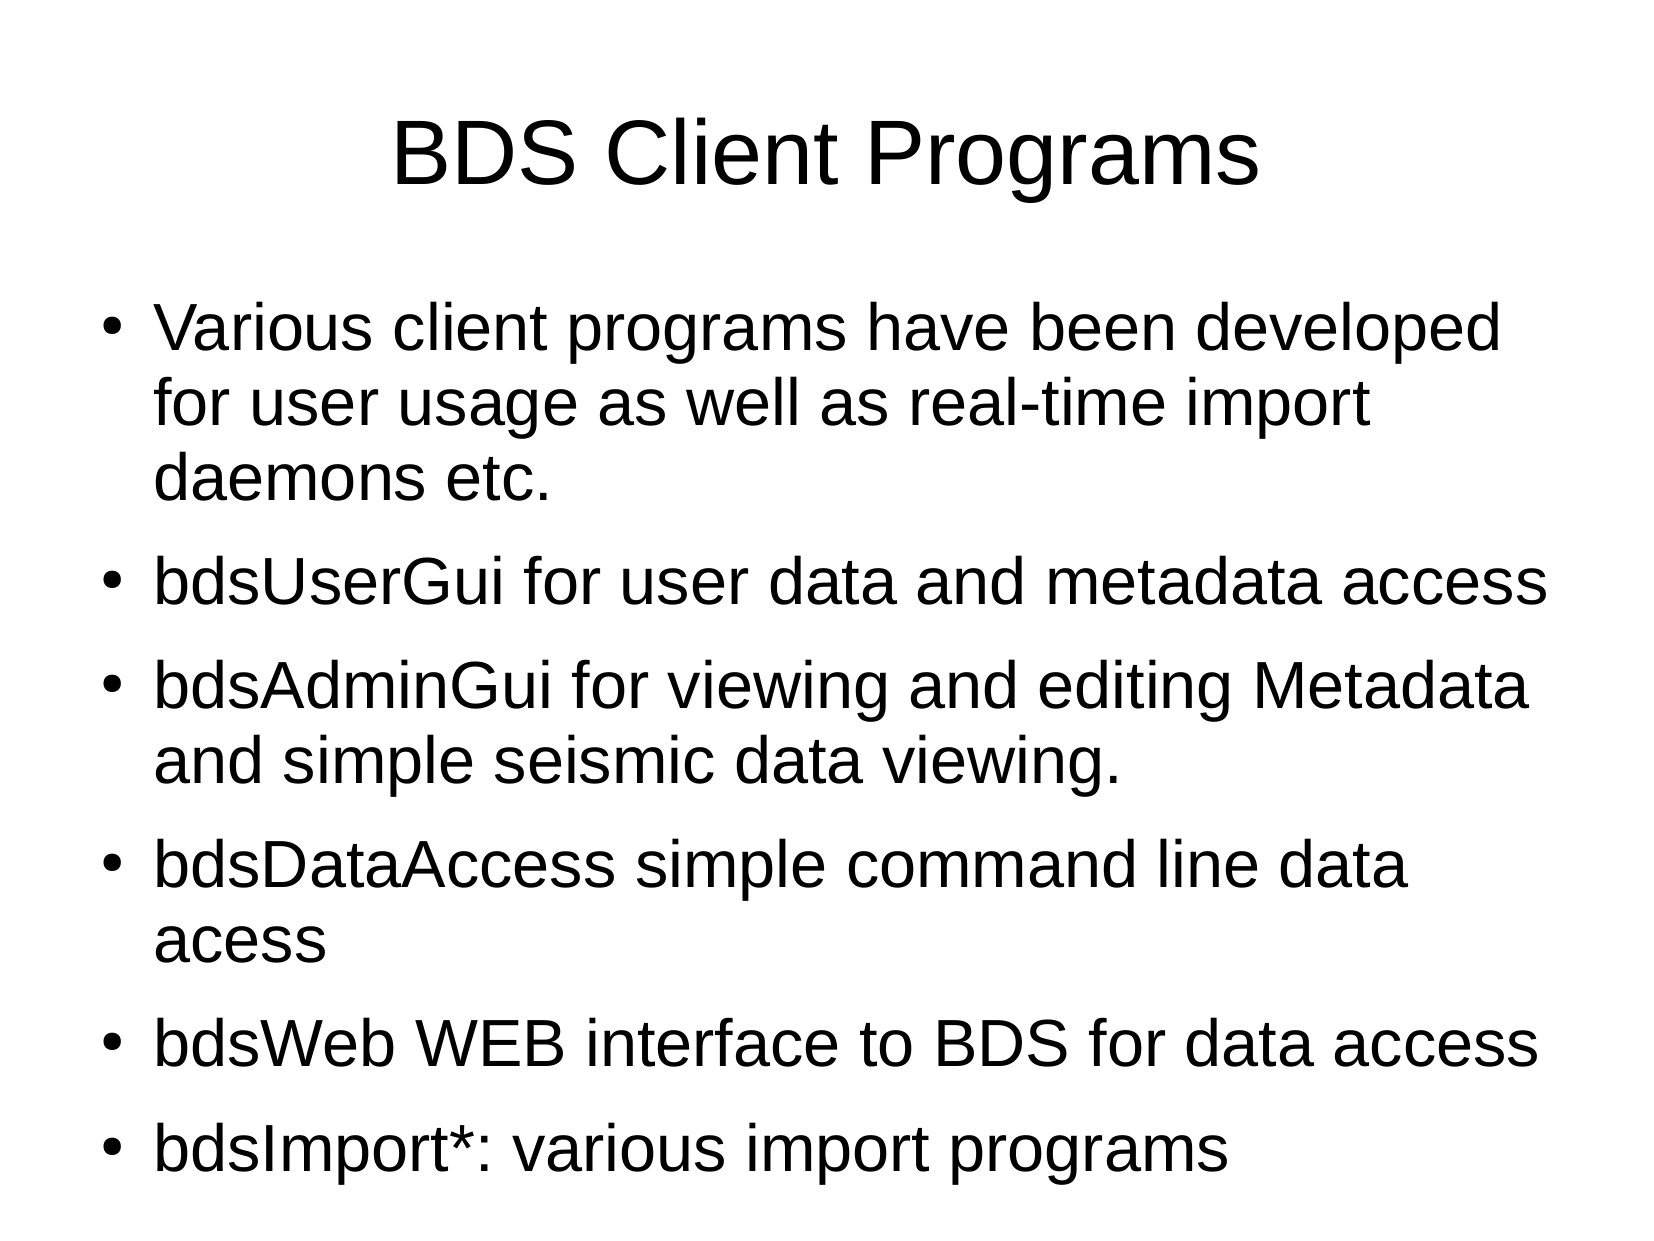

# BDS Client Programs
Various client programs have been developed for user usage as well as real-time import daemons etc.
bdsUserGui for user data and metadata access
bdsAdminGui for viewing and editing Metadata and simple seismic data viewing.
bdsDataAccess simple command line data acess
bdsWeb WEB interface to BDS for data access
bdsImport*: various import programs